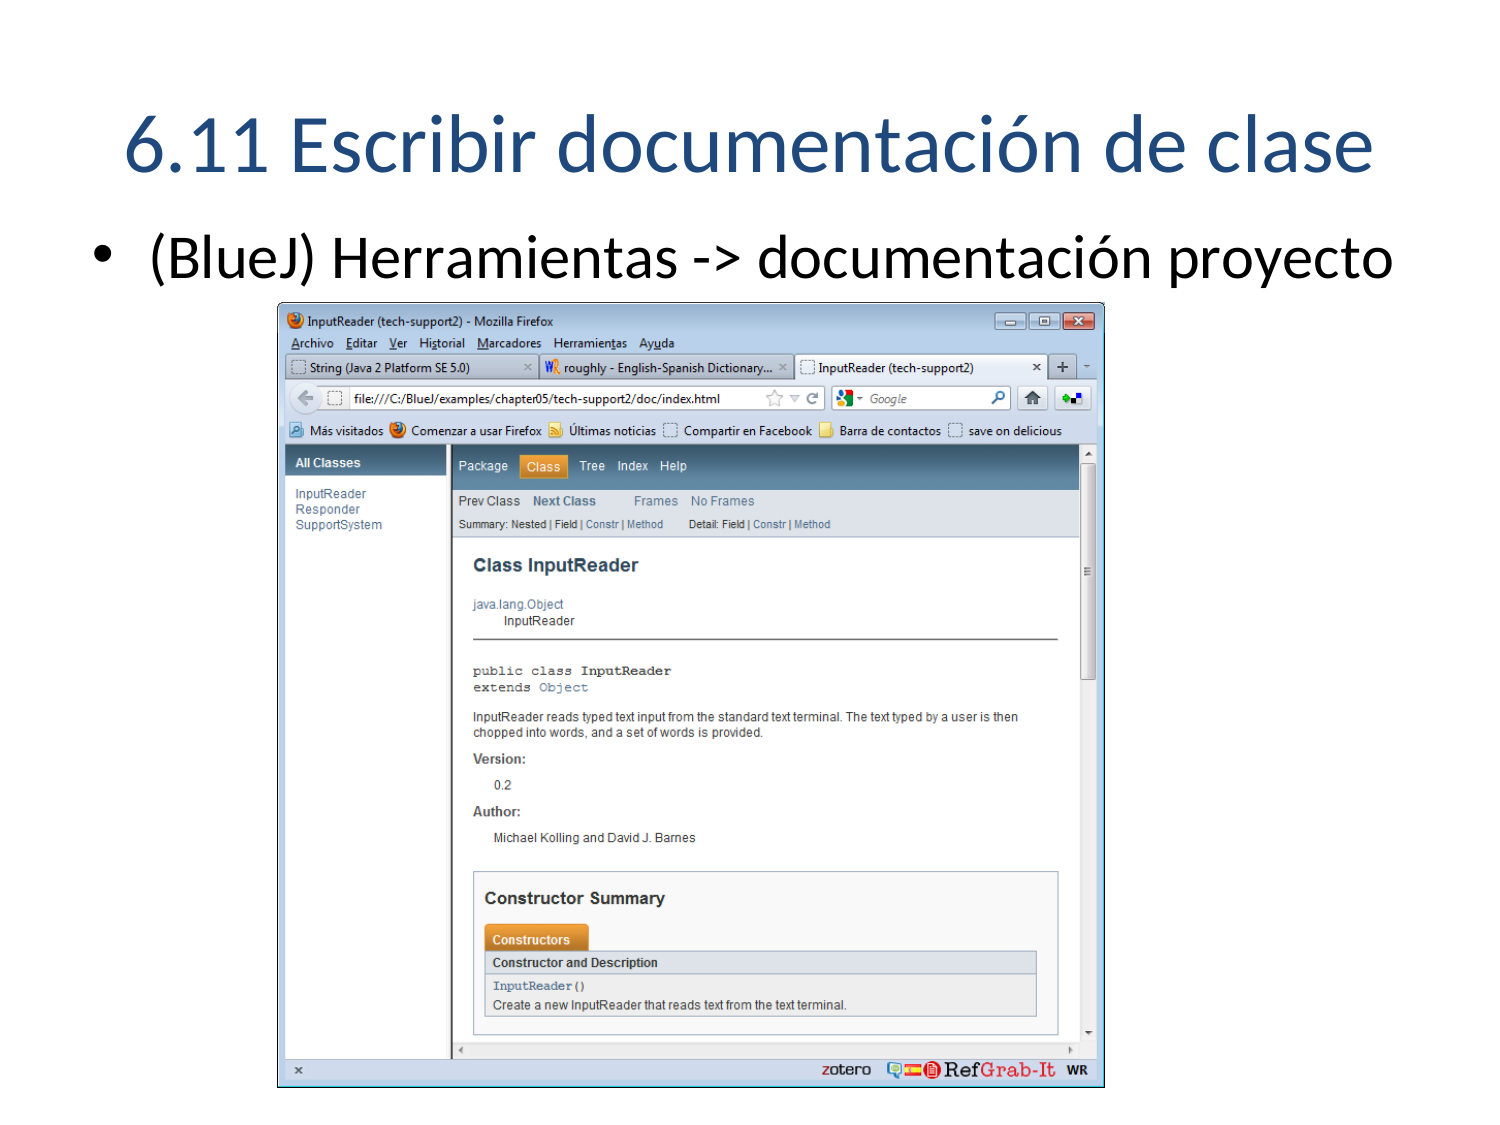

# 6.11 Escribir documentación de clase
(BlueJ) Herramientas -> documentación proyecto